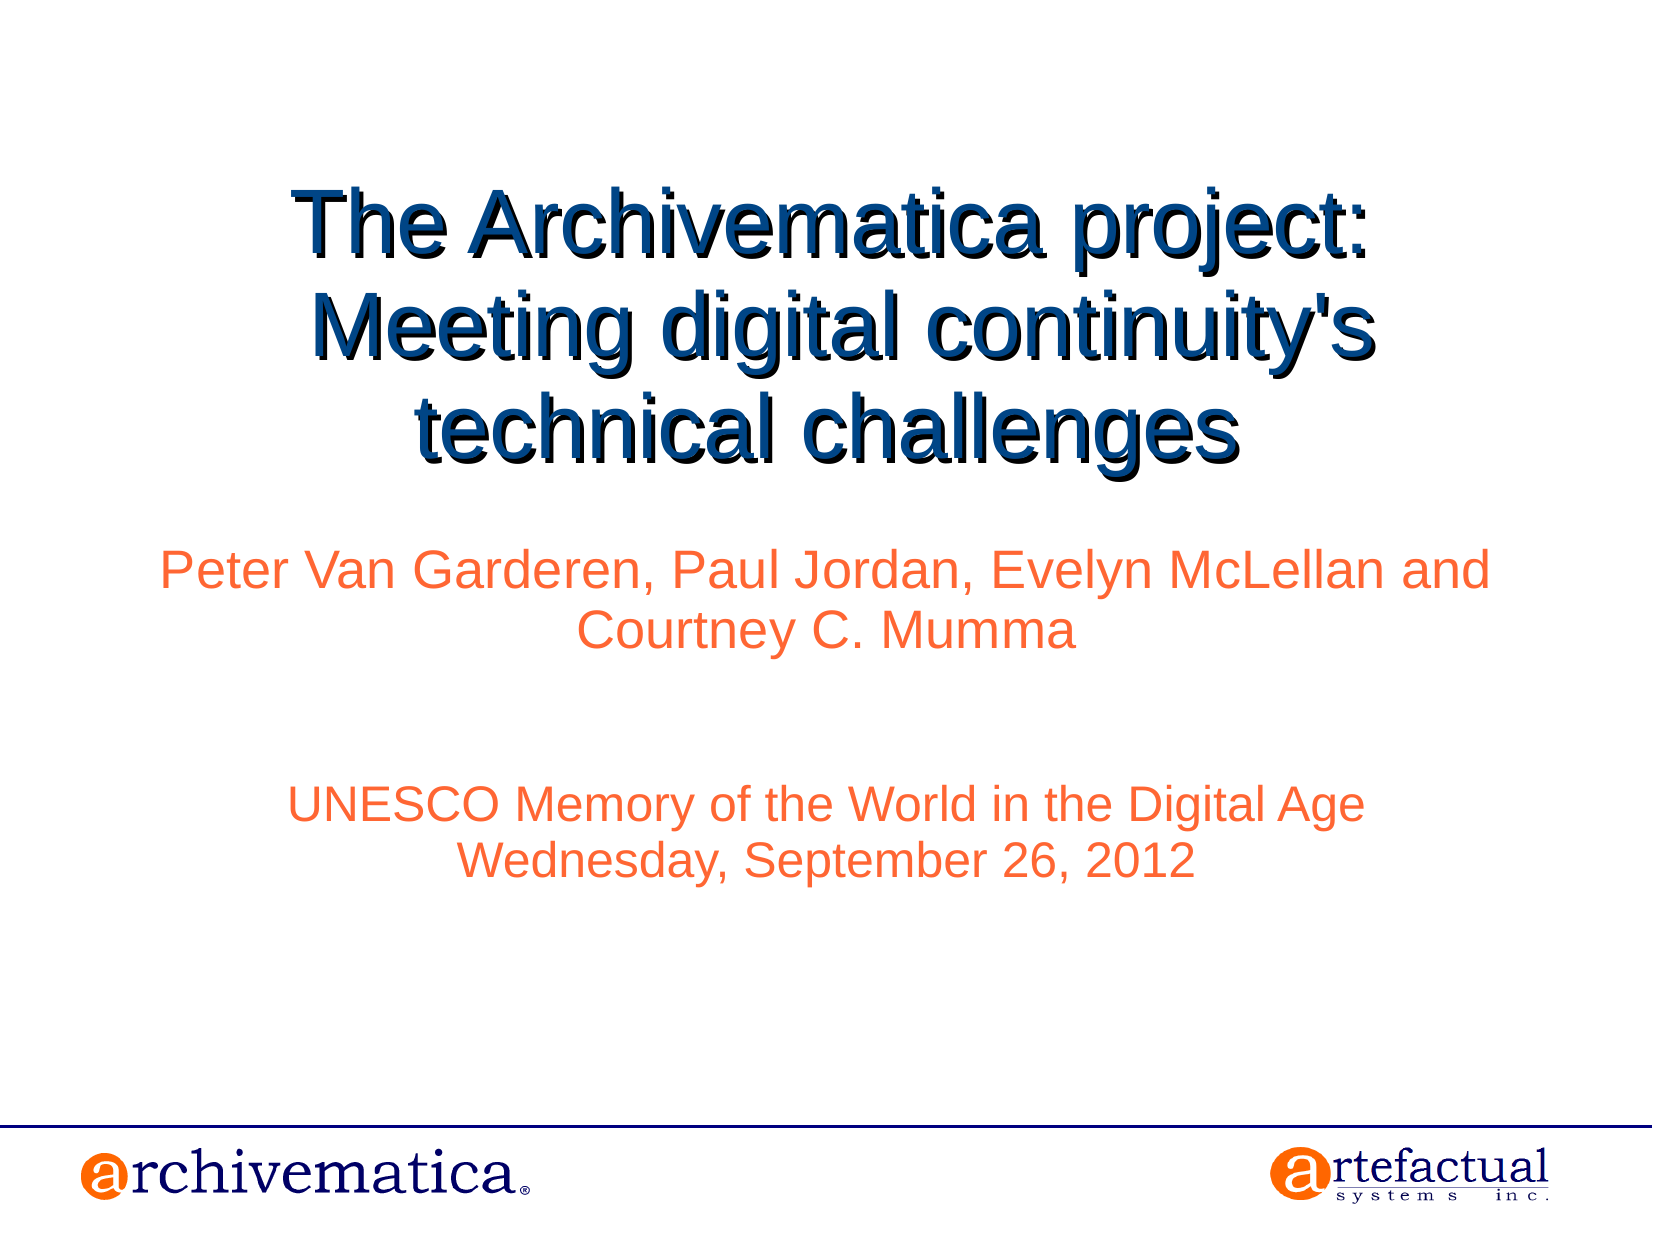

# The Archivematica project:
Meeting digital continuity's technical challenges
Peter Van Garderen, Paul Jordan, Evelyn McLellan and Courtney C. Mumma
UNESCO Memory of the World in the Digital Age
Wednesday, September 26, 2012